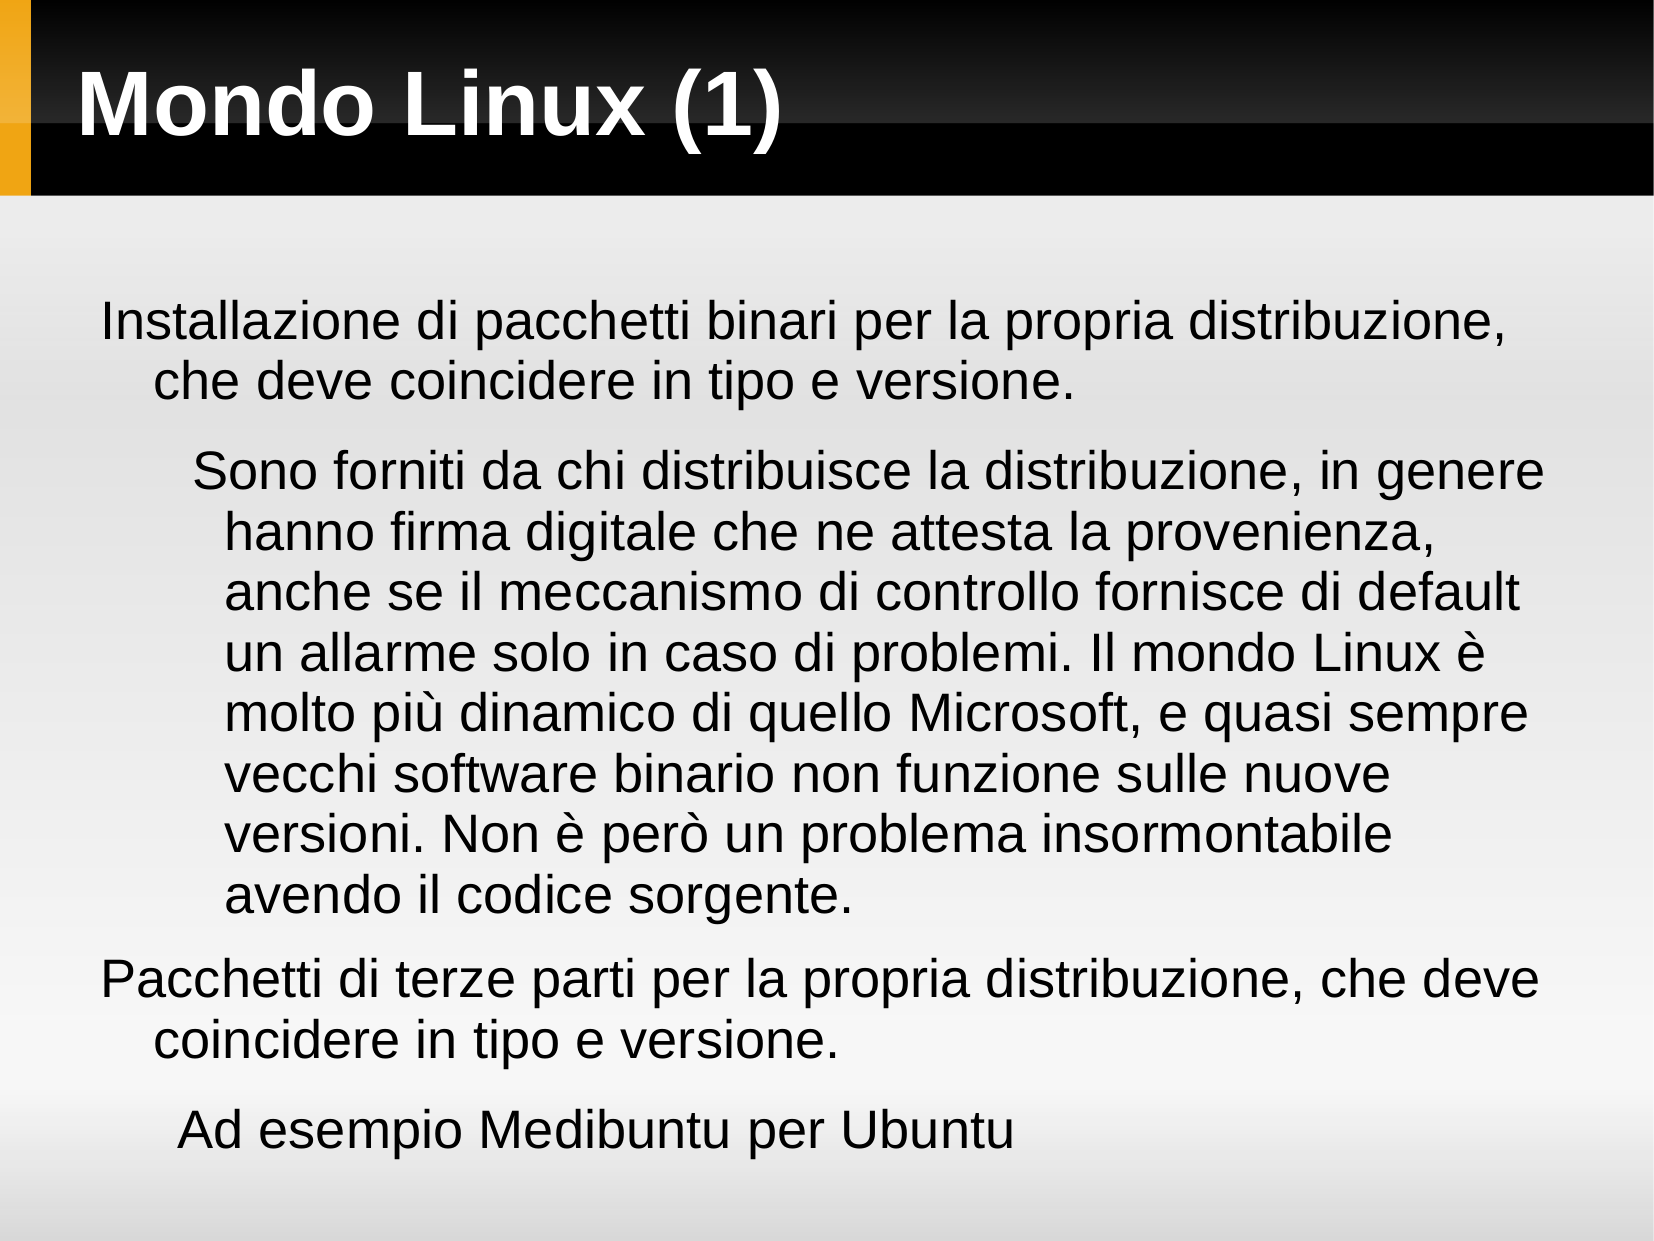

# Mondo Linux (1)
Installazione di pacchetti binari per la propria distribuzione, che deve coincidere in tipo e versione.
 Sono forniti da chi distribuisce la distribuzione, in genere hanno firma digitale che ne attesta la provenienza, anche se il meccanismo di controllo fornisce di default un allarme solo in caso di problemi. Il mondo Linux è molto più dinamico di quello Microsoft, e quasi sempre vecchi software binario non funzione sulle nuove versioni. Non è però un problema insormontabile avendo il codice sorgente.
Pacchetti di terze parti per la propria distribuzione, che deve coincidere in tipo e versione.
Ad esempio Medibuntu per Ubuntu